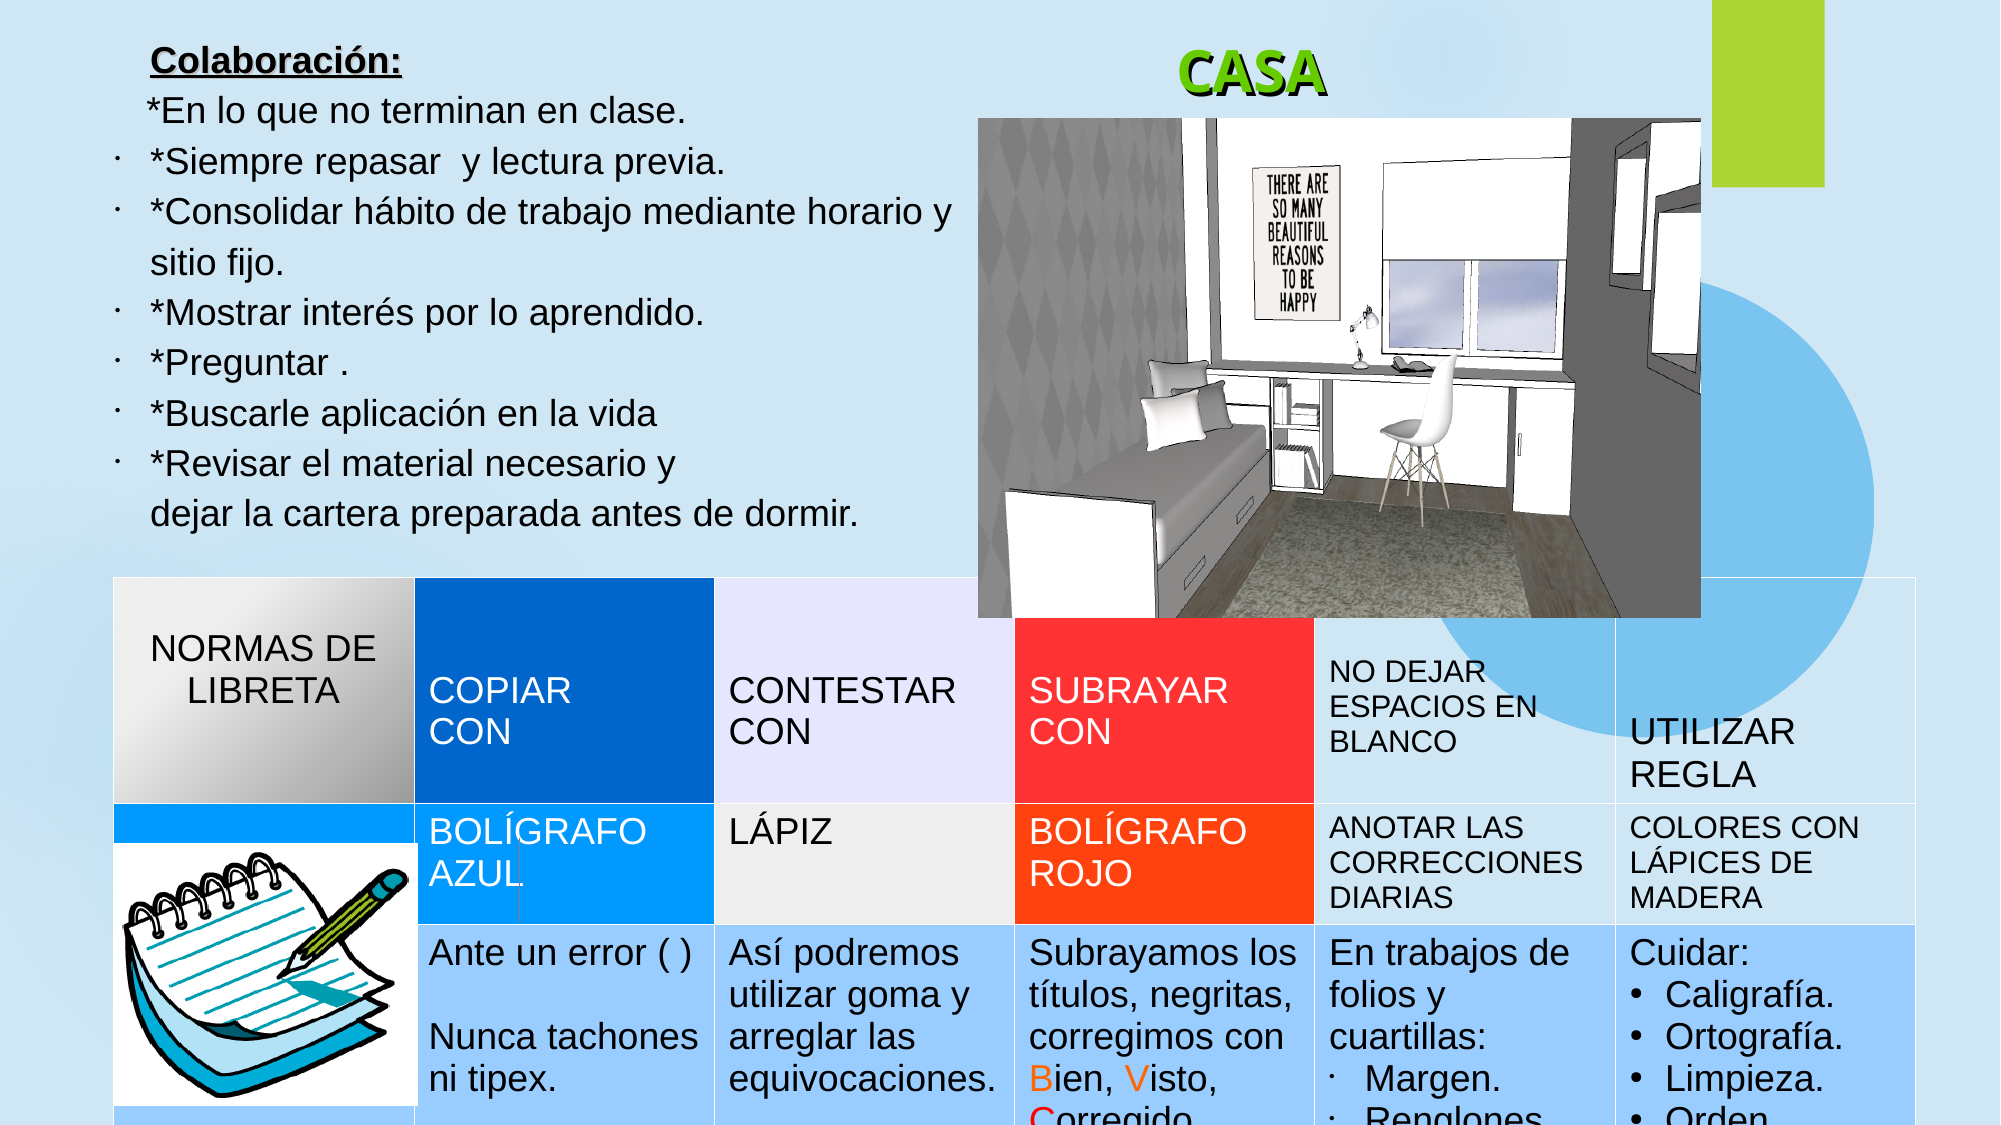

# CASA
Colaboración:
 *En lo que no terminan en clase.
*Siempre repasar y lectura previa.
*Consolidar hábito de trabajo mediante horario y sitio fijo.
*Mostrar interés por lo aprendido.
*Preguntar .
*Buscarle aplicación en la vida
*Revisar el material necesario y
dejar la cartera preparada antes de dormir.
| NORMAS DE LIBRETA | COPIAR CON | CONTESTAR CON | SUBRAYAR CON | NO DEJAR ESPACIOS EN BLANCO | UTILIZAR REGLA |
| --- | --- | --- | --- | --- | --- |
| | BOLÍGRAFO AZUL | LÁPIZ | BOLÍGRAFO ROJO | ANOTAR LAS CORRECCIONES DIARIAS | COLORES CON LÁPICES DE MADERA |
| | Ante un error ( ) Nunca tachones ni tipex. | Así podremos utilizar goma y arreglar las equivocaciones. | Subrayamos los títulos, negritas, corregimos con Bien, Visto, Corregido | En trabajos de folios y cuartillas: Margen. Renglones. | Cuidar: Caligrafía. Ortografía. Limpieza. Orden. |